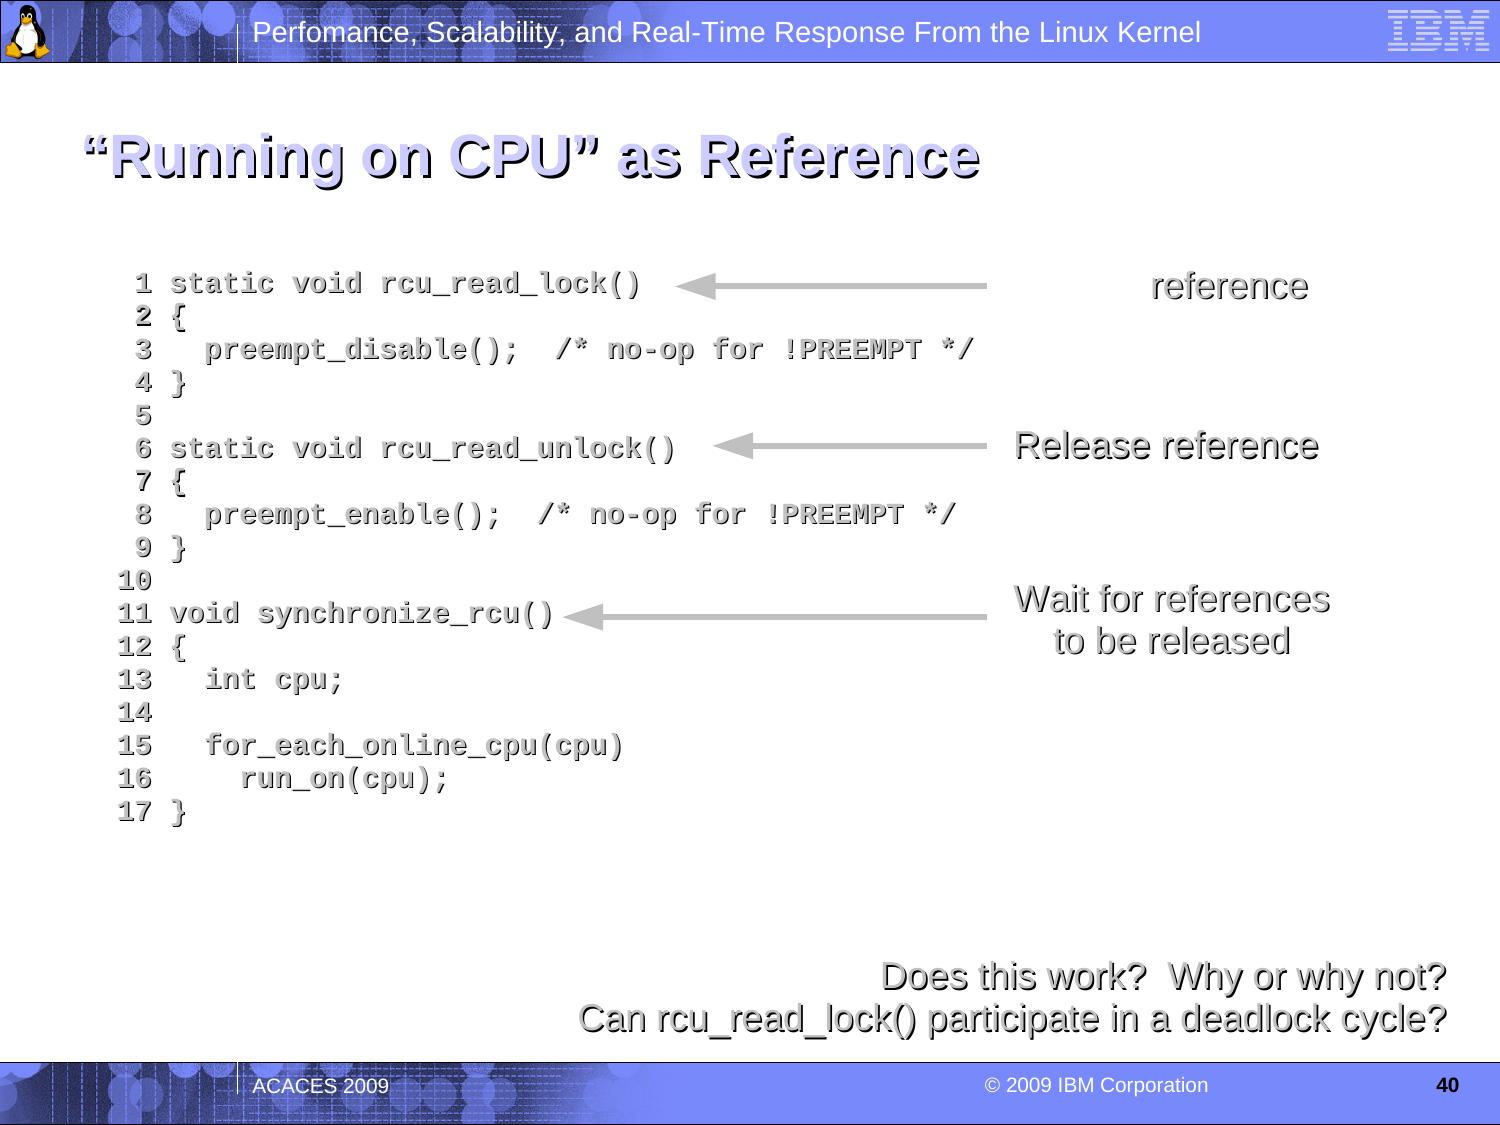

# “Running on CPU” as Reference
Acquire reference
 1 static void rcu_read_lock()
 2 {
 3 preempt_disable(); /* no-op for !PREEMPT */
 4 }
 5
 6 static void rcu_read_unlock()
 7 {
 8 preempt_enable(); /* no-op for !PREEMPT */
 9 }
 10
 11 void synchronize_rcu()
 12 {
 13 int cpu;
 14
 15 for_each_online_cpu(cpu)
 16 run_on(cpu);
 17 }
Release reference
Wait for references
to be released
Does this work? Why or why not?
Can rcu_read_lock() participate in a deadlock cycle?
40